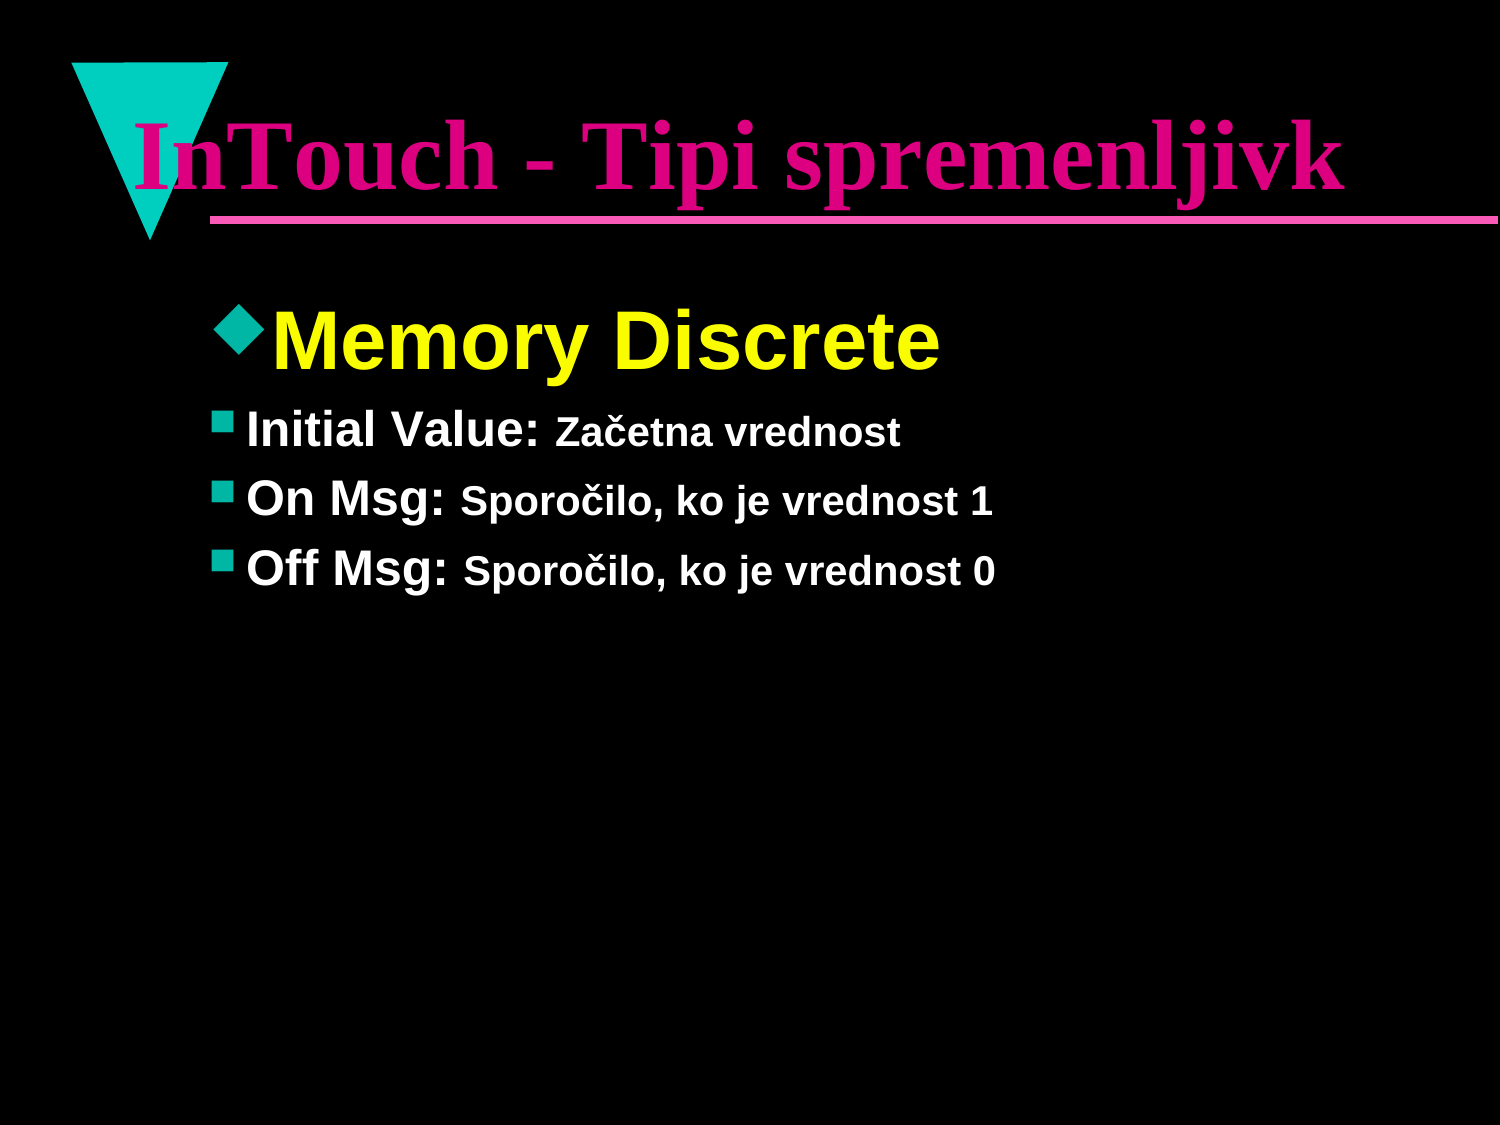

# InTouch - Tipi spremenljivk
Memory Discrete
Initial Value: Začetna vrednost
On Msg: Sporočilo, ko je vrednost 1
Off Msg: Sporočilo, ko je vrednost 0
Slovar spremenljivk
13